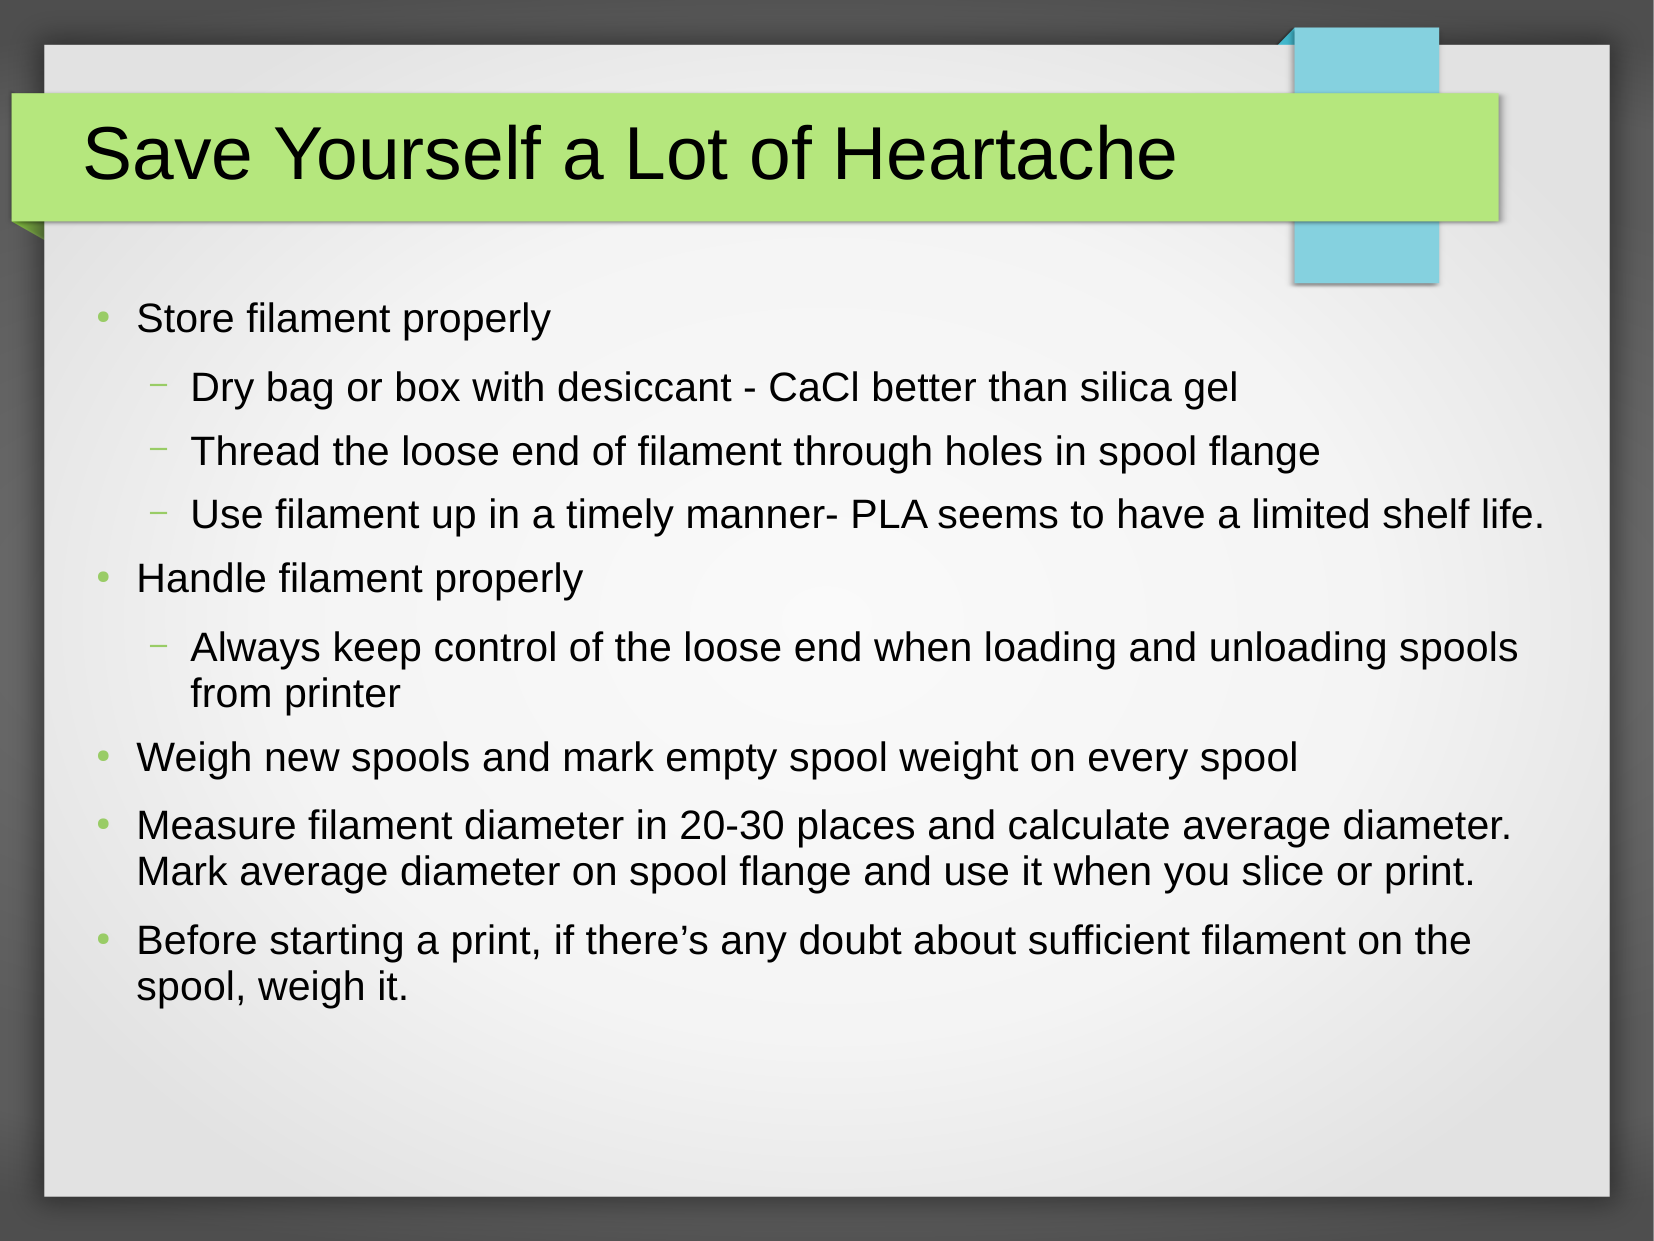

# Save Yourself a Lot of Heartache
Store filament properly
Dry bag or box with desiccant - CaCl better than silica gel
Thread the loose end of filament through holes in spool flange
Use filament up in a timely manner- PLA seems to have a limited shelf life.
Handle filament properly
Always keep control of the loose end when loading and unloading spools from printer
Weigh new spools and mark empty spool weight on every spool
Measure filament diameter in 20-30 places and calculate average diameter. Mark average diameter on spool flange and use it when you slice or print.
Before starting a print, if there’s any doubt about sufficient filament on the spool, weigh it.